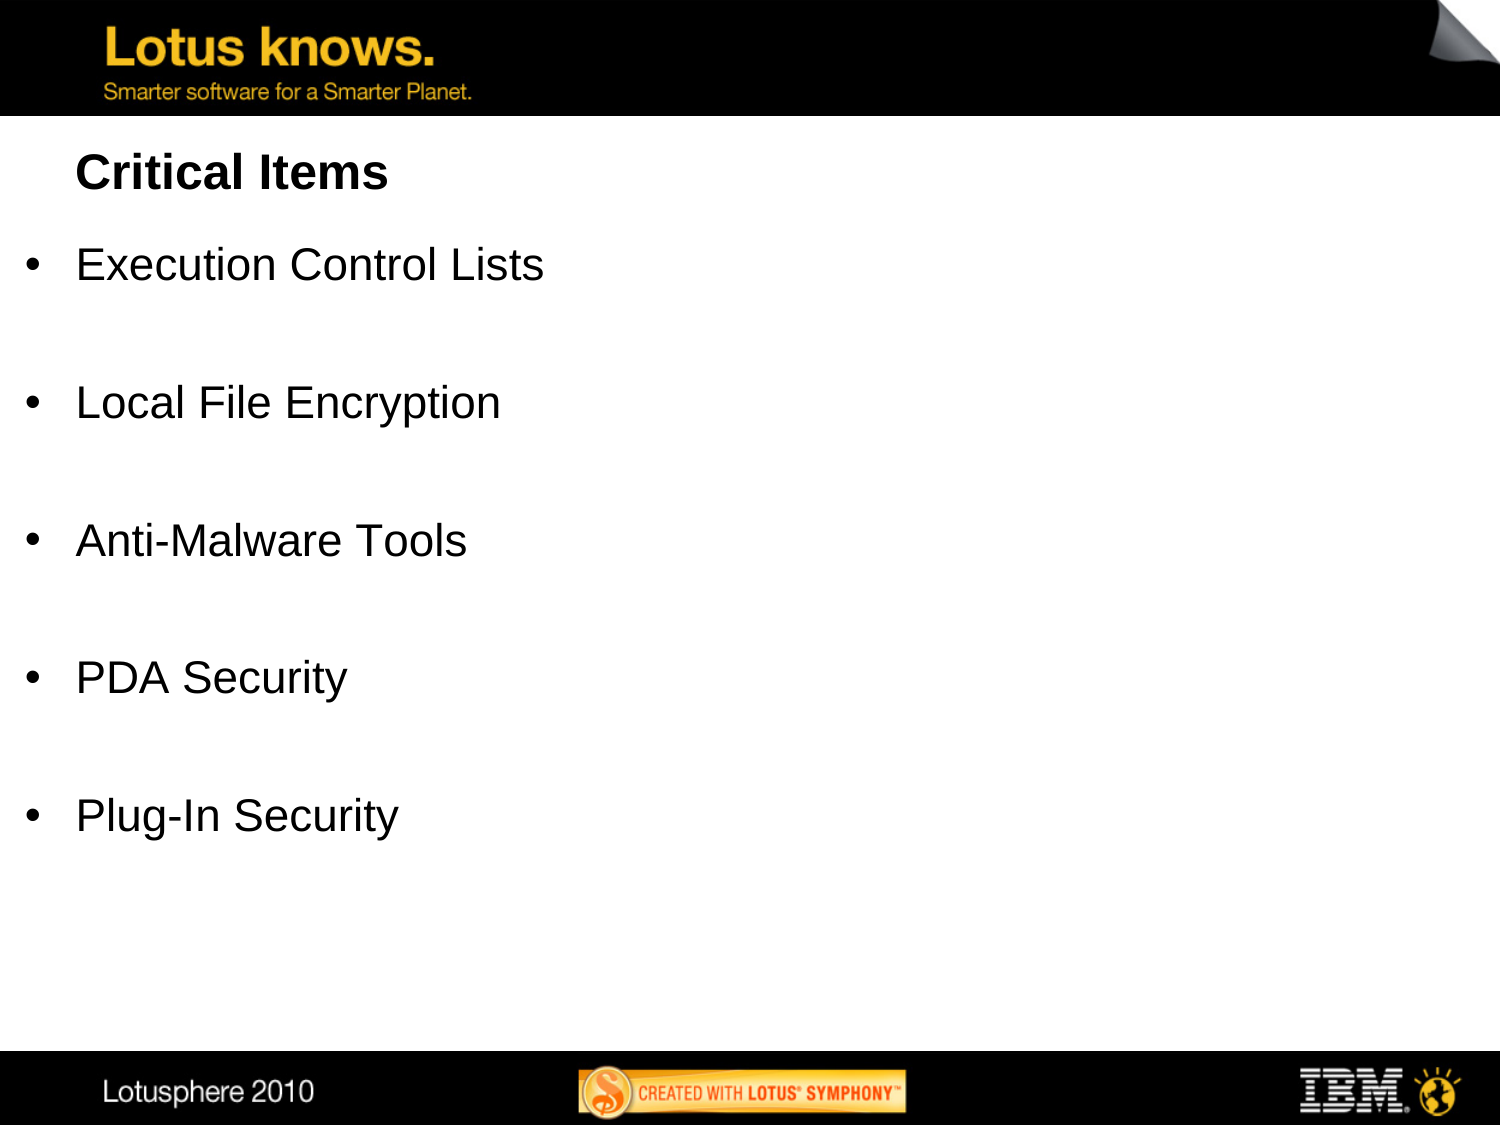

# Critical Items
Execution Control Lists
Local File Encryption
Anti-Malware Tools
PDA Security
Plug-In Security